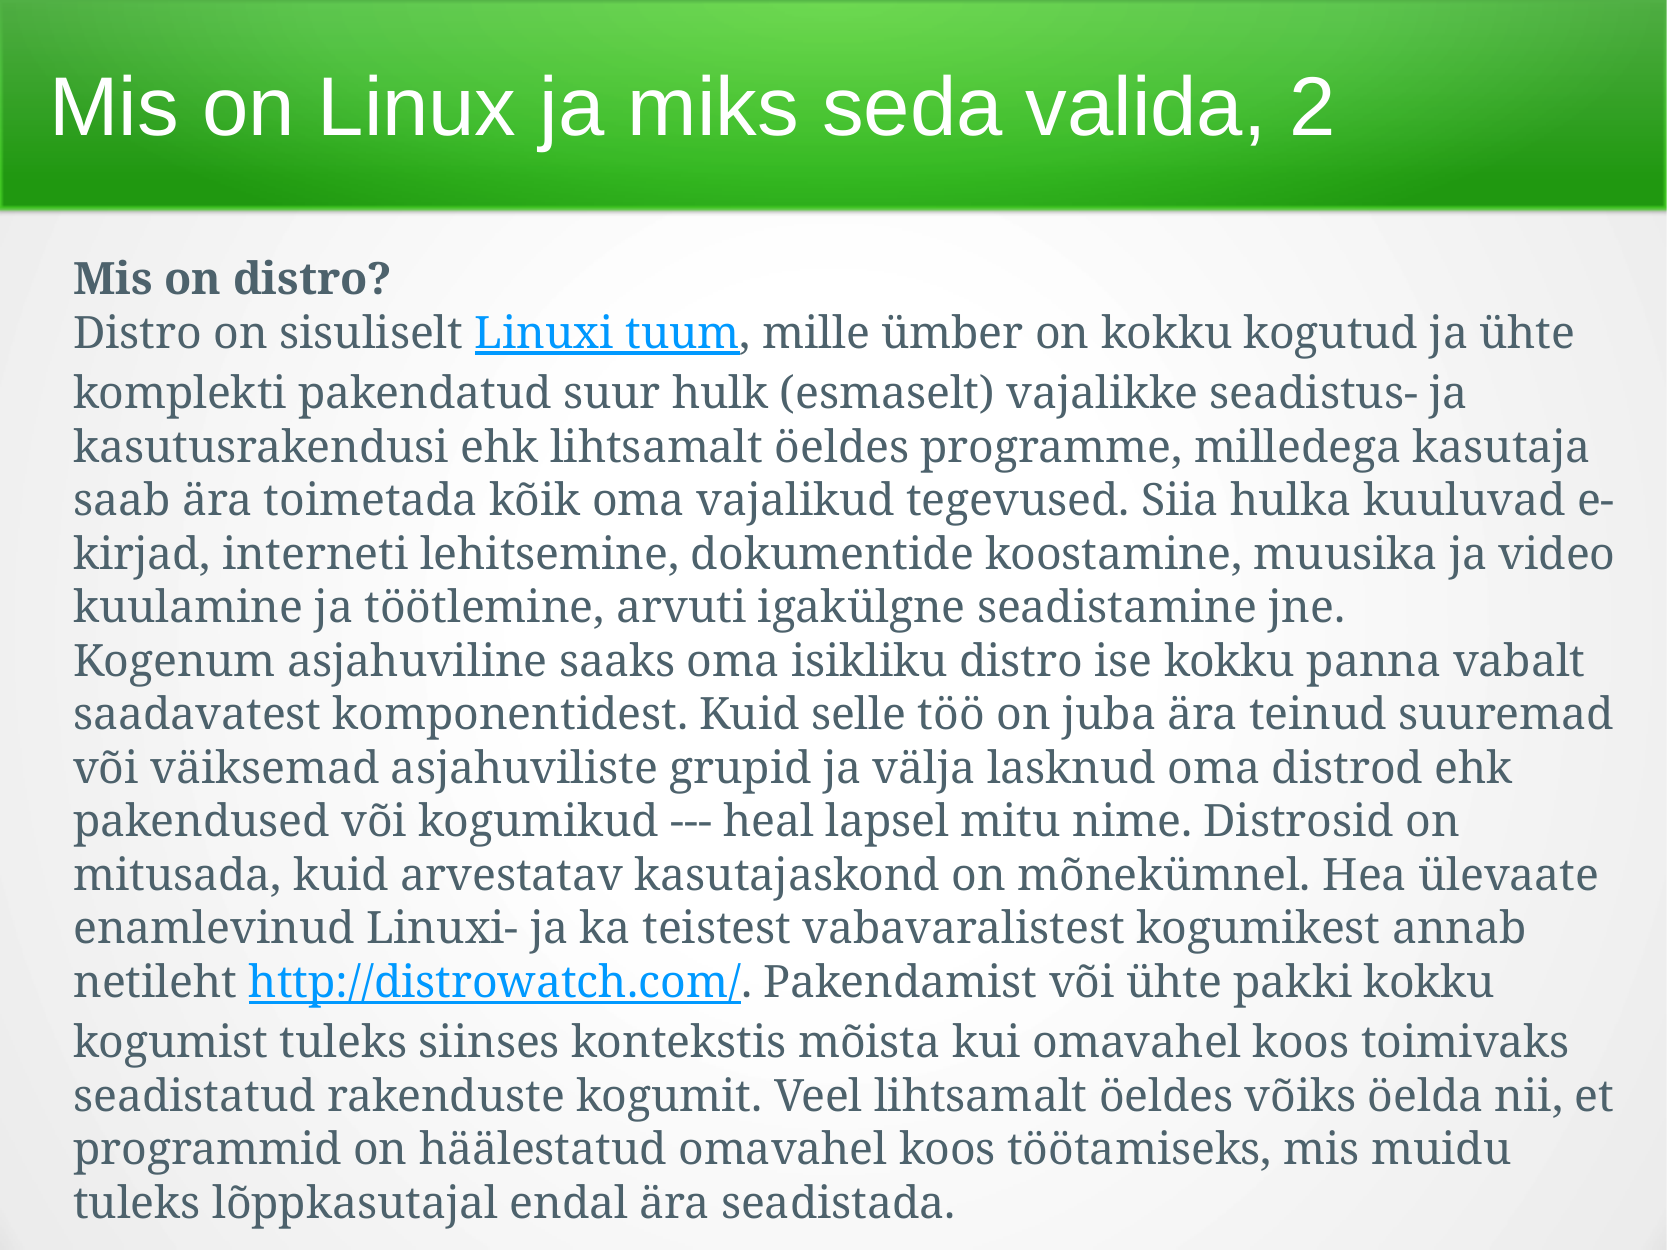

# Mis on Linux ja miks seda valida, 2
Mis on distro?
Distro on sisuliselt Linuxi tuum, mille ümber on kokku kogutud ja ühte komplekti pakendatud suur hulk (esmaselt) vajalikke seadistus- ja kasutusrakendusi ehk lihtsamalt öeldes programme, milledega kasutaja saab ära toimetada kõik oma vajalikud tegevused. Siia hulka kuuluvad e-kirjad, interneti lehitsemine, dokumentide koostamine, muusika ja video kuulamine ja töötlemine, arvuti igakülgne seadistamine jne.
Kogenum asjahuviline saaks oma isikliku distro ise kokku panna vabalt saadavatest komponentidest. Kuid selle töö on juba ära teinud suuremad või väiksemad asjahuviliste grupid ja välja lasknud oma distrod ehk pakendused või kogumikud --- heal lapsel mitu nime. Distrosid on mitusada, kuid arvestatav kasutajaskond on mõnekümnel. Hea ülevaate enamlevinud Linuxi- ja ka teistest vabavaralistest kogumikest annab netileht http://distrowatch.com/. Pakendamist või ühte pakki kokku kogumist tuleks siinses kontekstis mõista kui omavahel koos toimivaks seadistatud rakenduste kogumit. Veel lihtsamalt öeldes võiks öelda nii, et programmid on häälestatud omavahel koos töötamiseks, mis muidu tuleks lõppkasutajal endal ära seadistada.